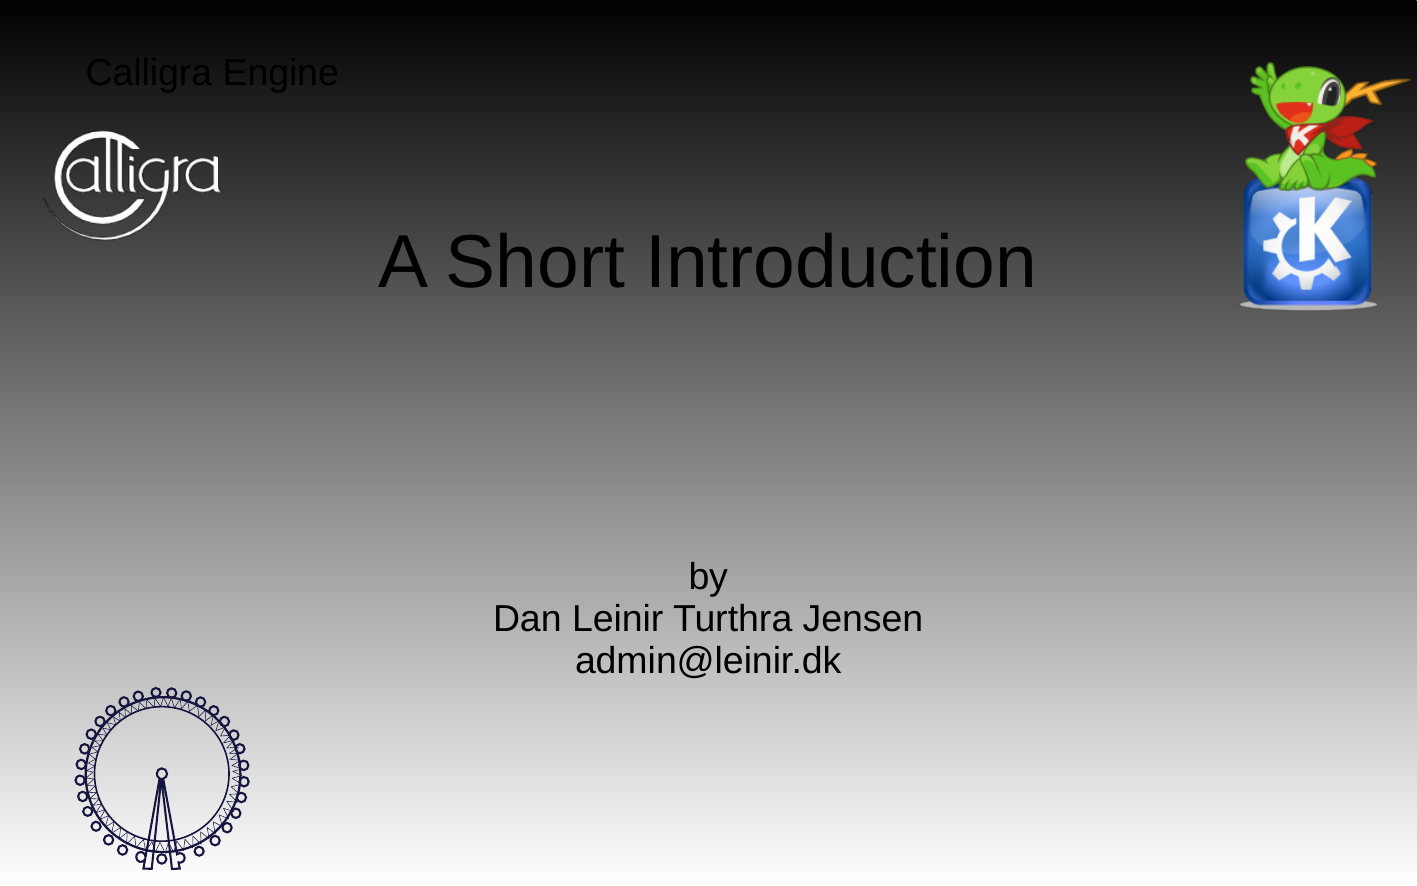

Calligra Engine
A Short Introduction
by
Dan Leinir Turthra Jensen
admin@leinir.dk